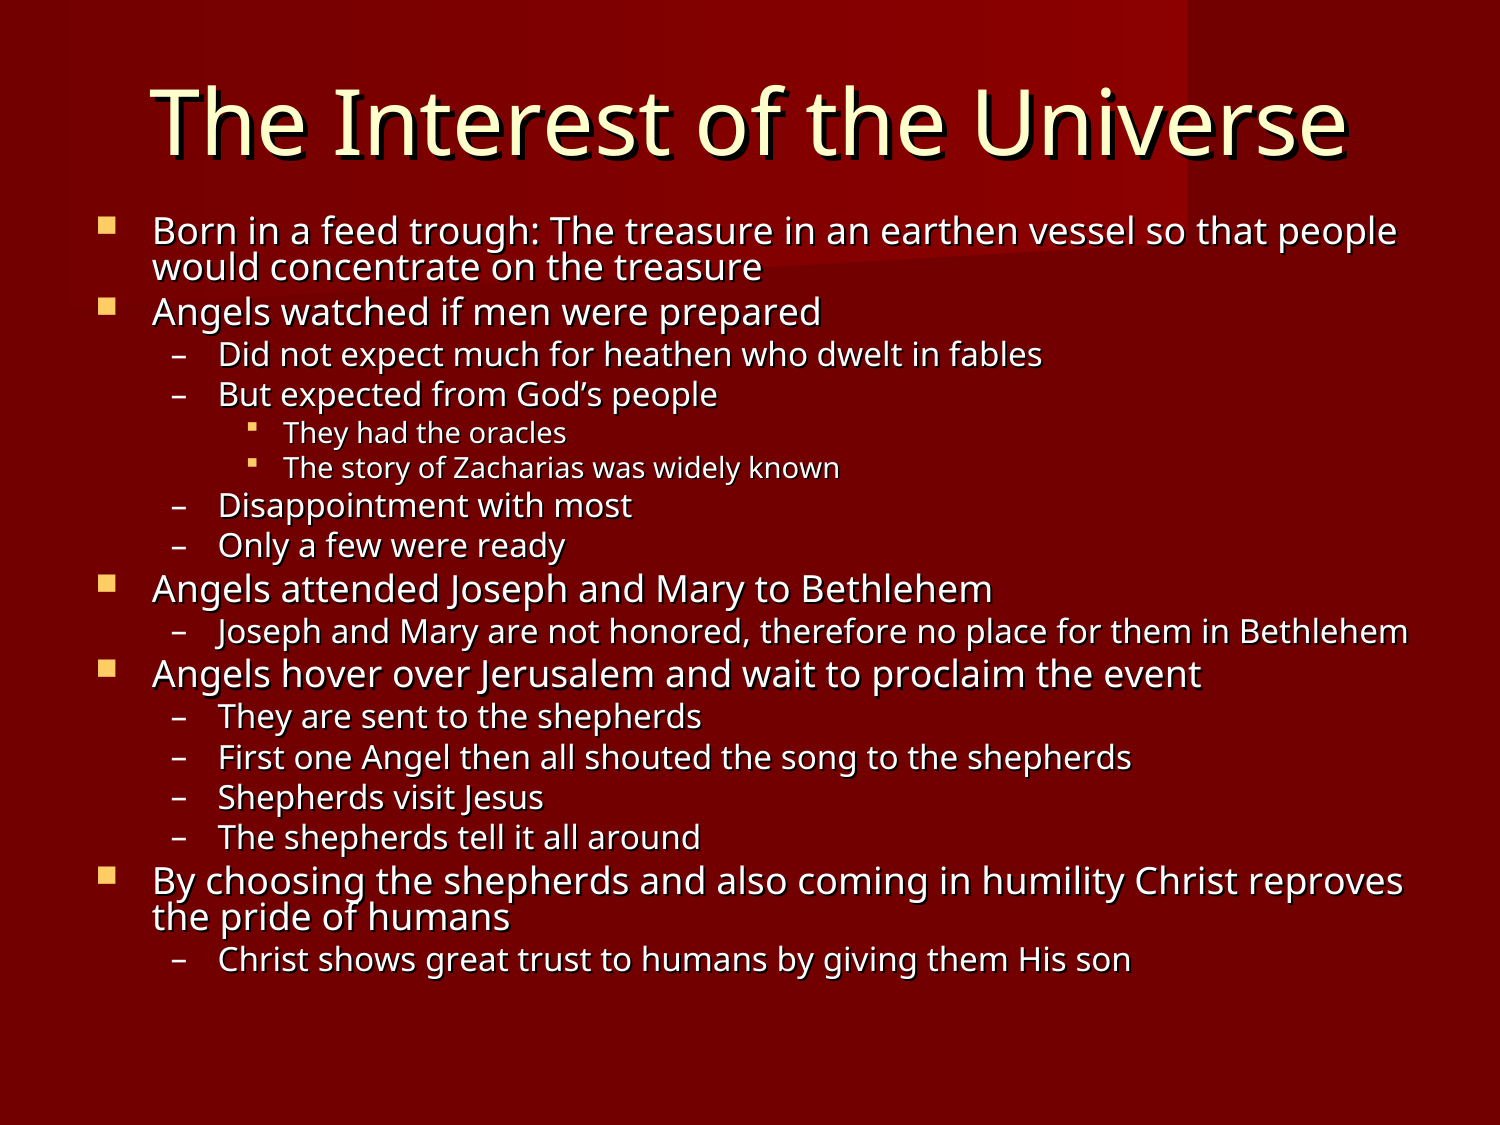

# The Interest of the Universe
Born in a feed trough: The treasure in an earthen vessel so that people would concentrate on the treasure
Angels watched if men were prepared
Did not expect much for heathen who dwelt in fables
But expected from God’s people
They had the oracles
The story of Zacharias was widely known
Disappointment with most
Only a few were ready
Angels attended Joseph and Mary to Bethlehem
Joseph and Mary are not honored, therefore no place for them in Bethlehem
Angels hover over Jerusalem and wait to proclaim the event
They are sent to the shepherds
First one Angel then all shouted the song to the shepherds
Shepherds visit Jesus
The shepherds tell it all around
By choosing the shepherds and also coming in humility Christ reproves the pride of humans
Christ shows great trust to humans by giving them His son